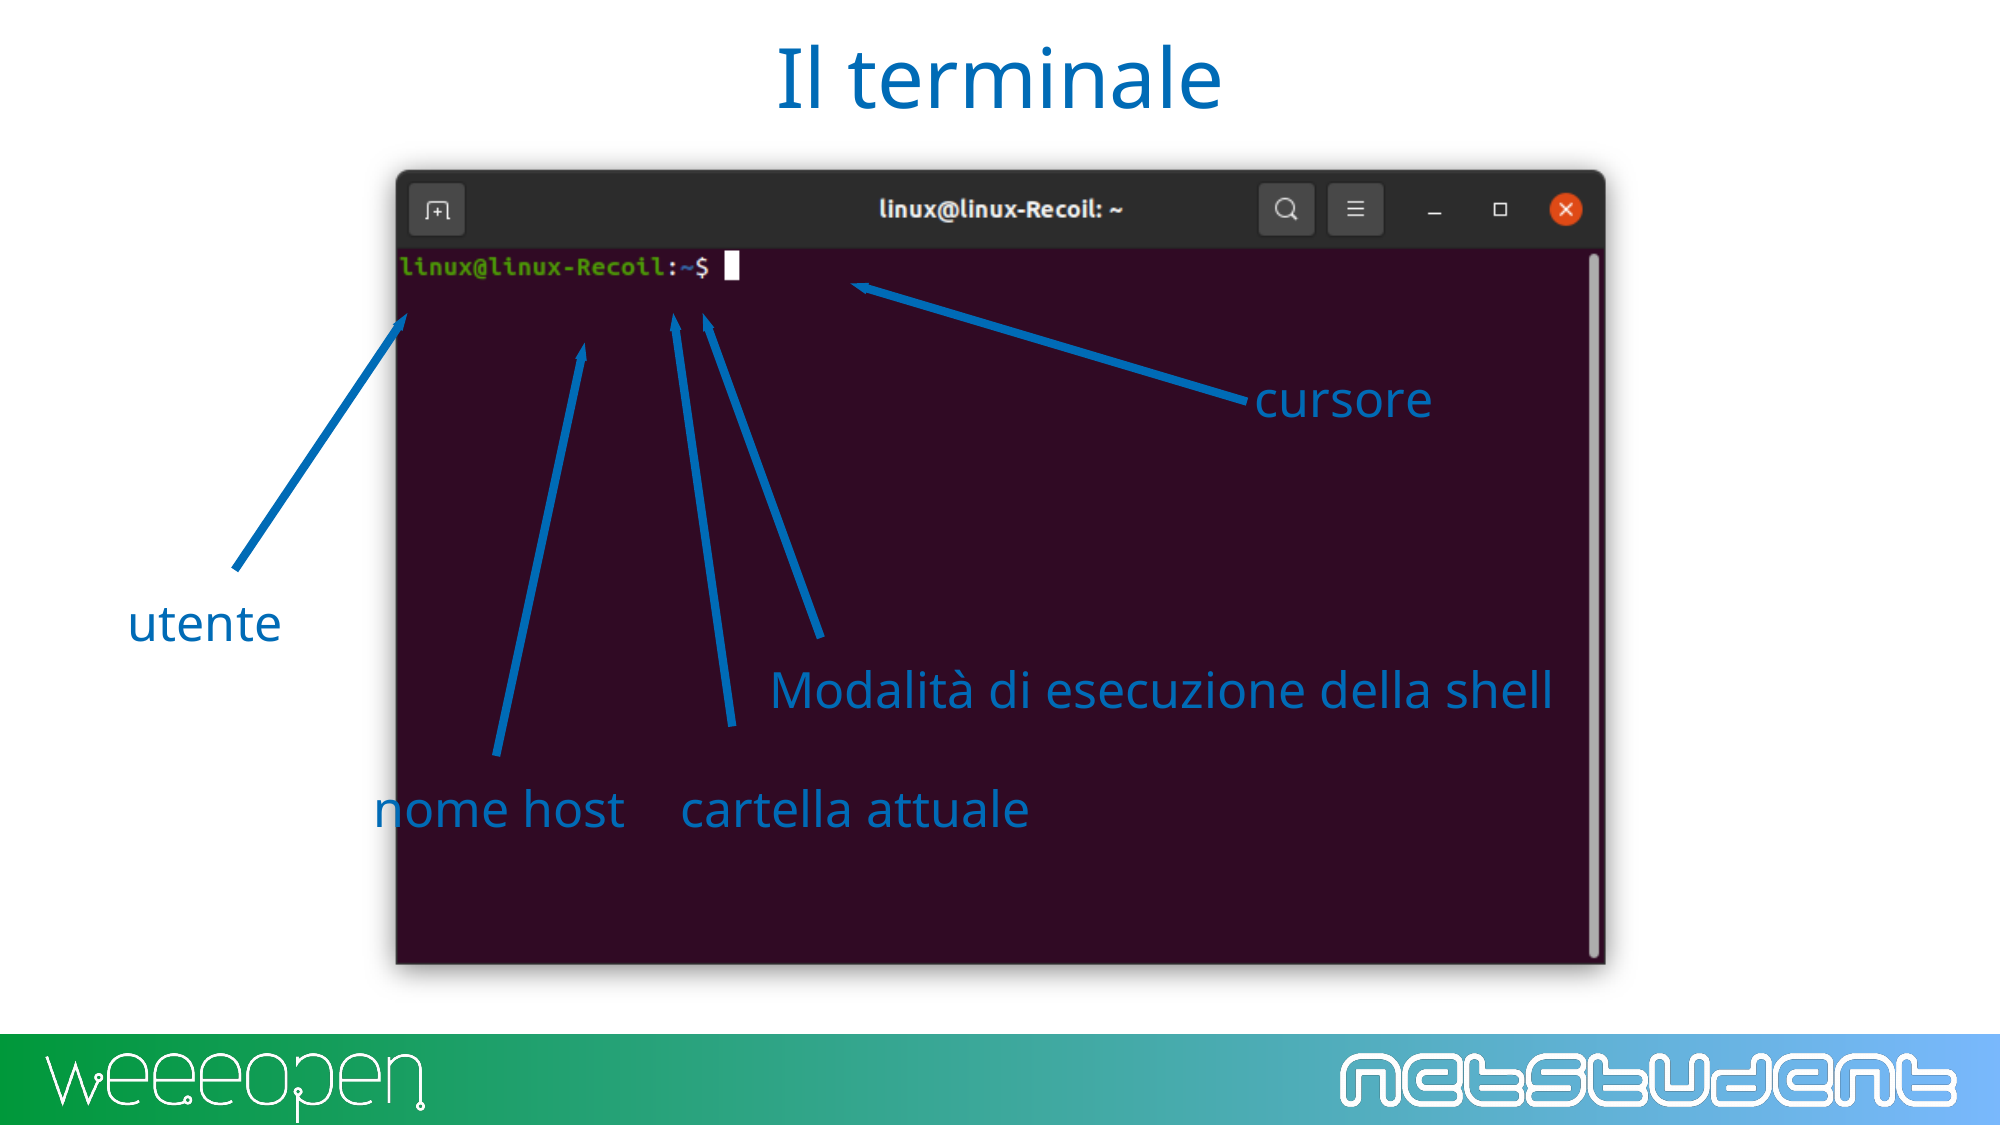

# Il terminale
cursore
utente
Modalità di esecuzione della shell
nome host
cartella attuale